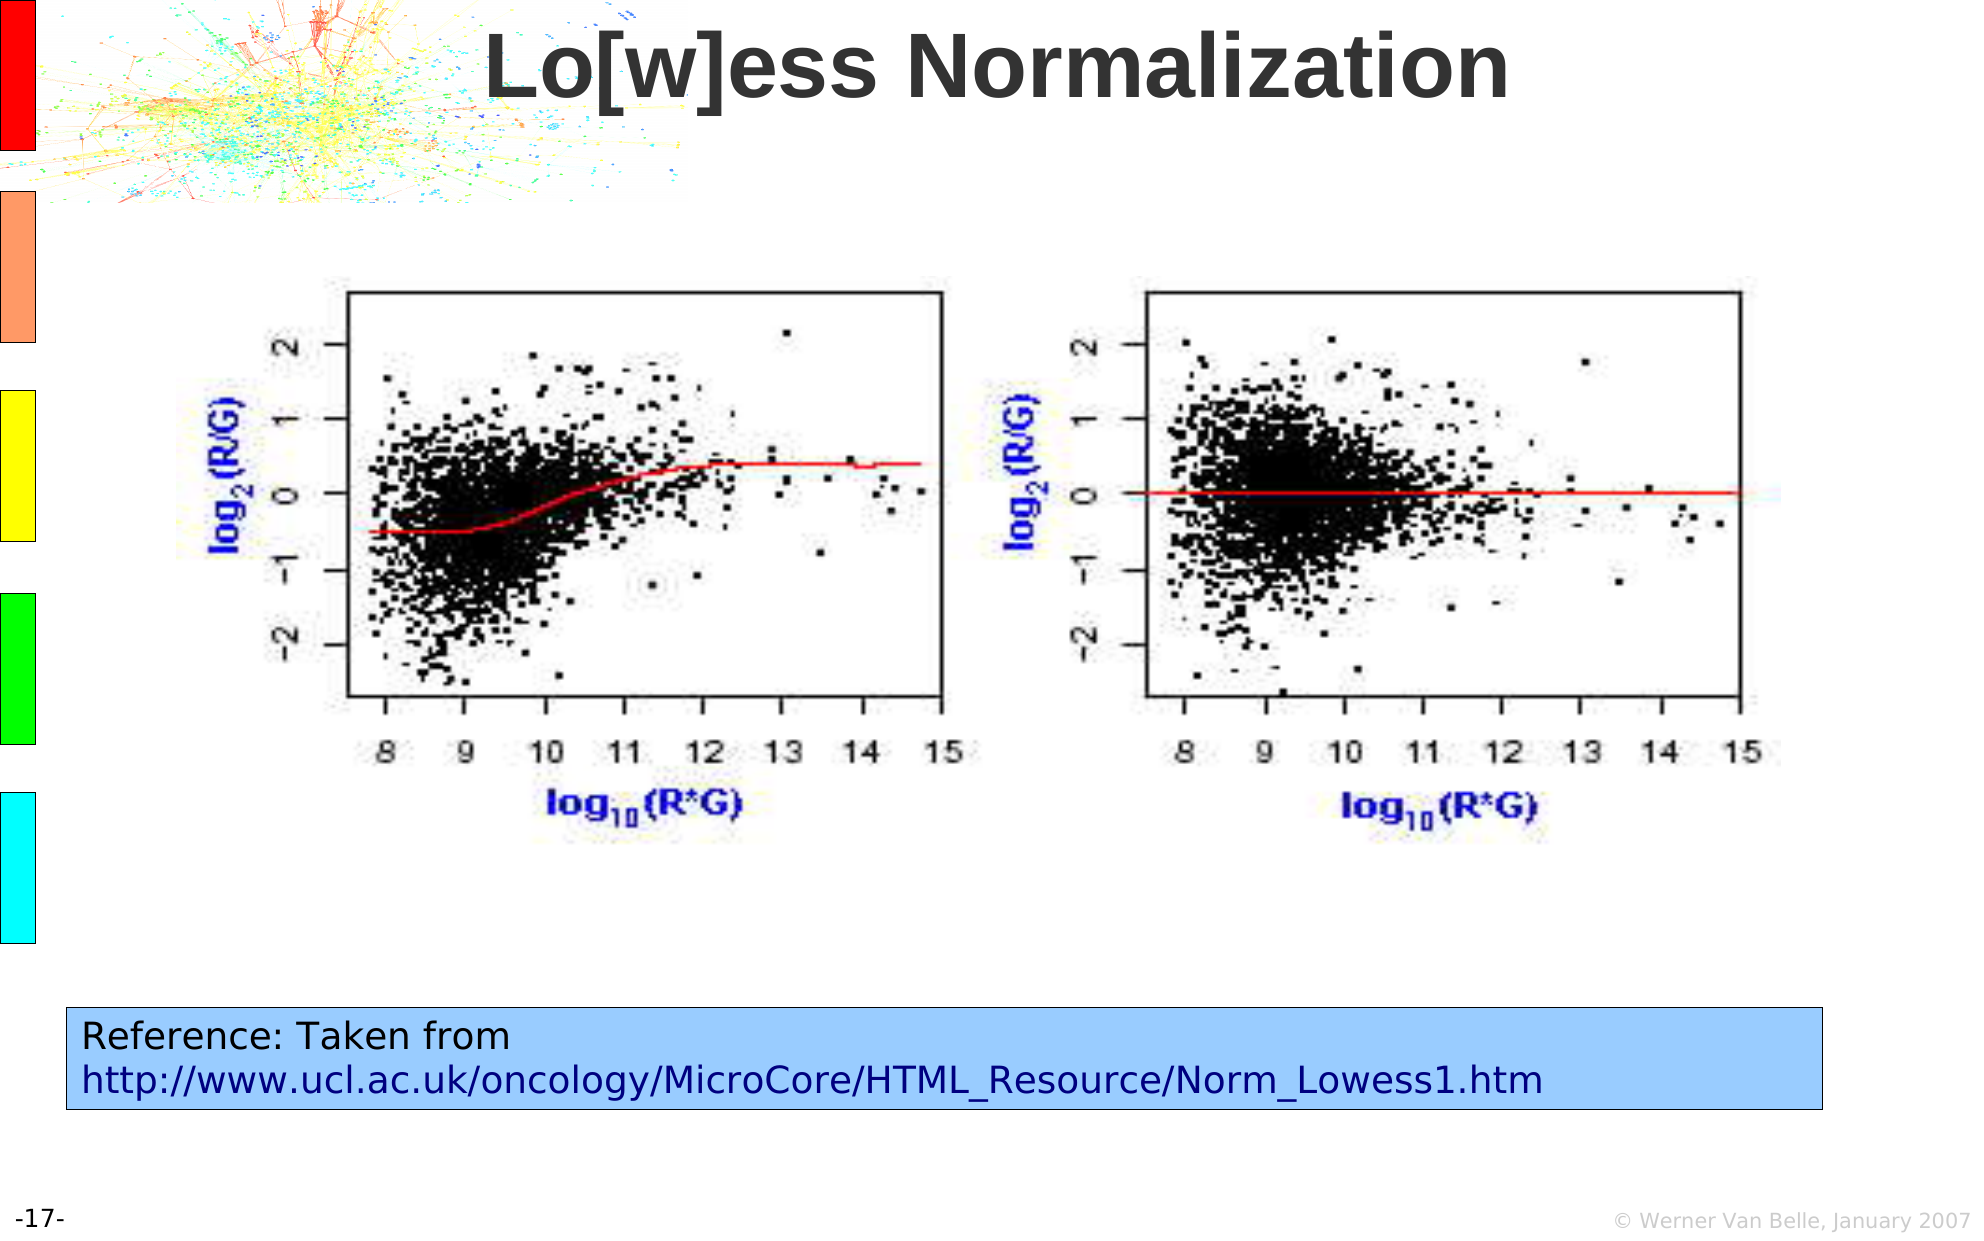

# Lo[w]ess Normalization
Reference: Taken from
http://www.ucl.ac.uk/oncology/MicroCore/HTML_Resource/Norm_Lowess1.htm